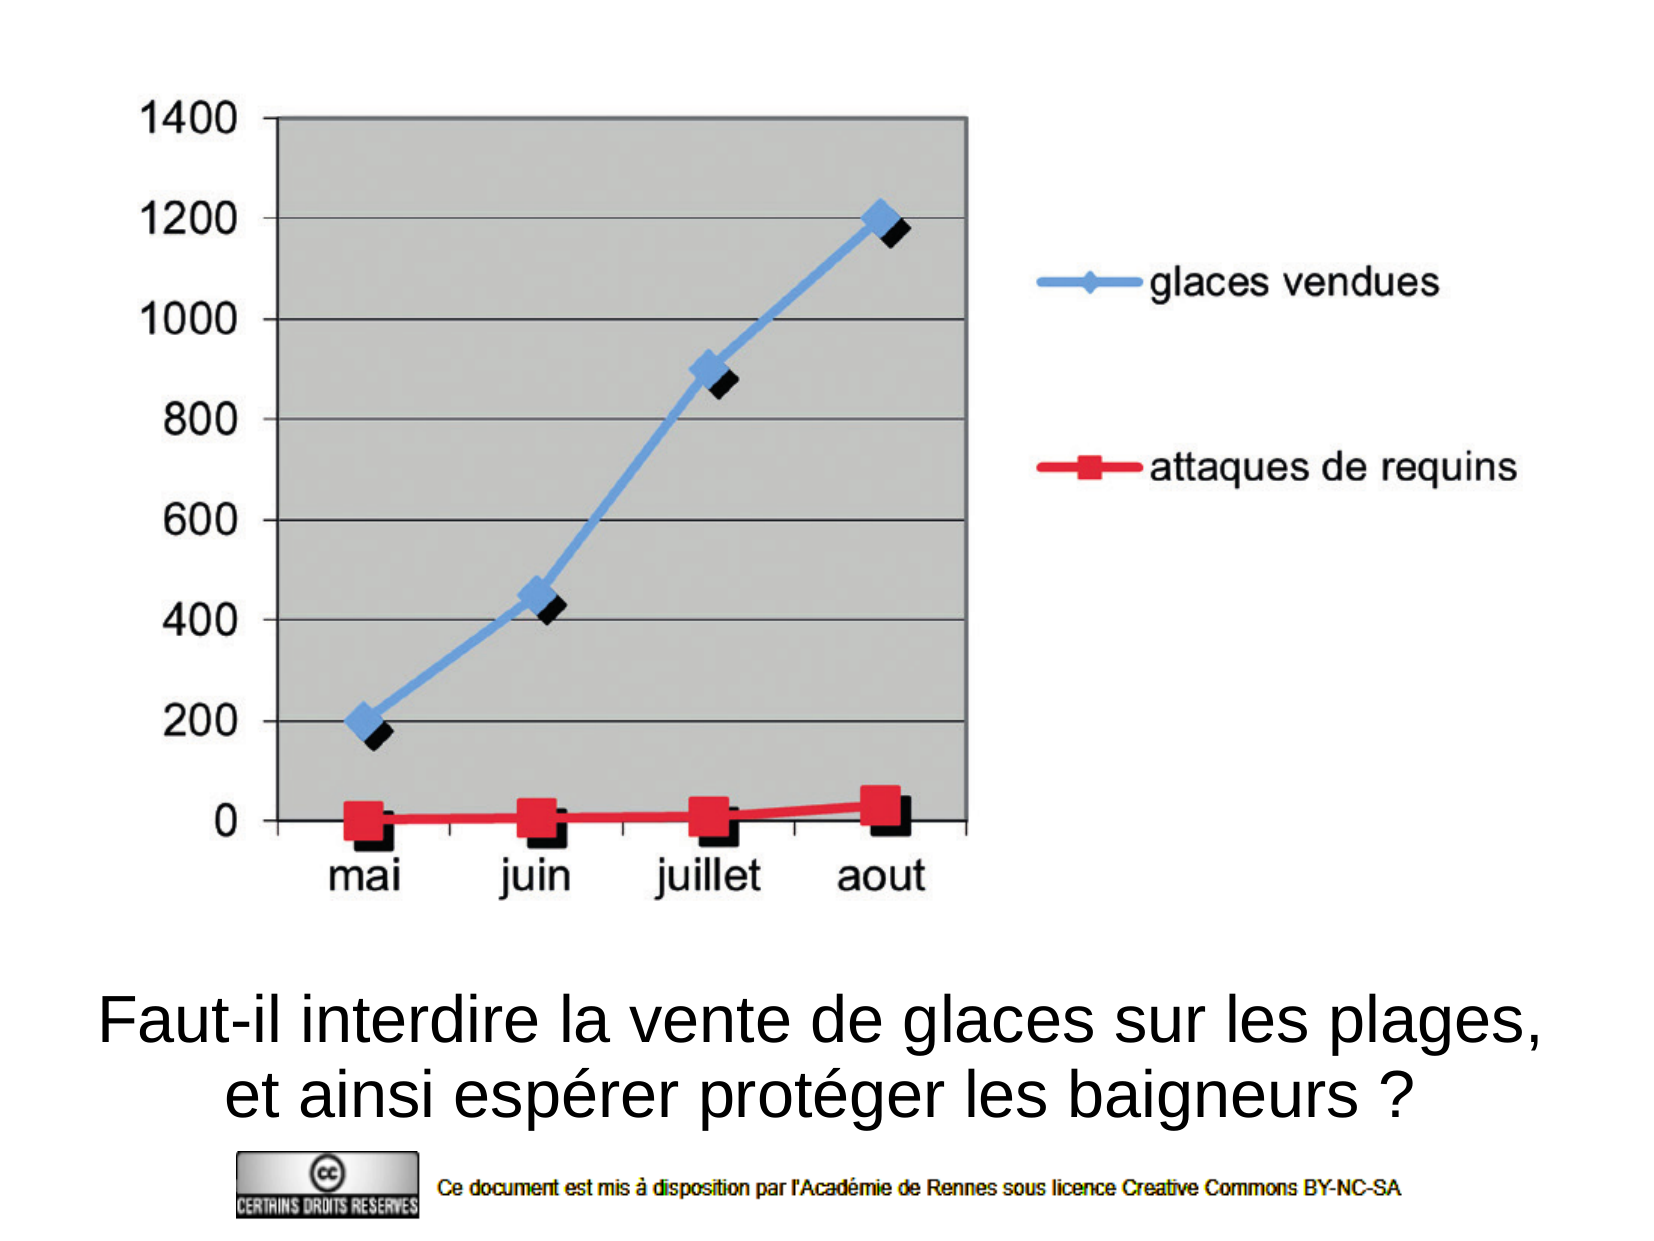

# Faut-il interdire la vente de glaces sur les plages, et ainsi espérer protéger les baigneurs ?